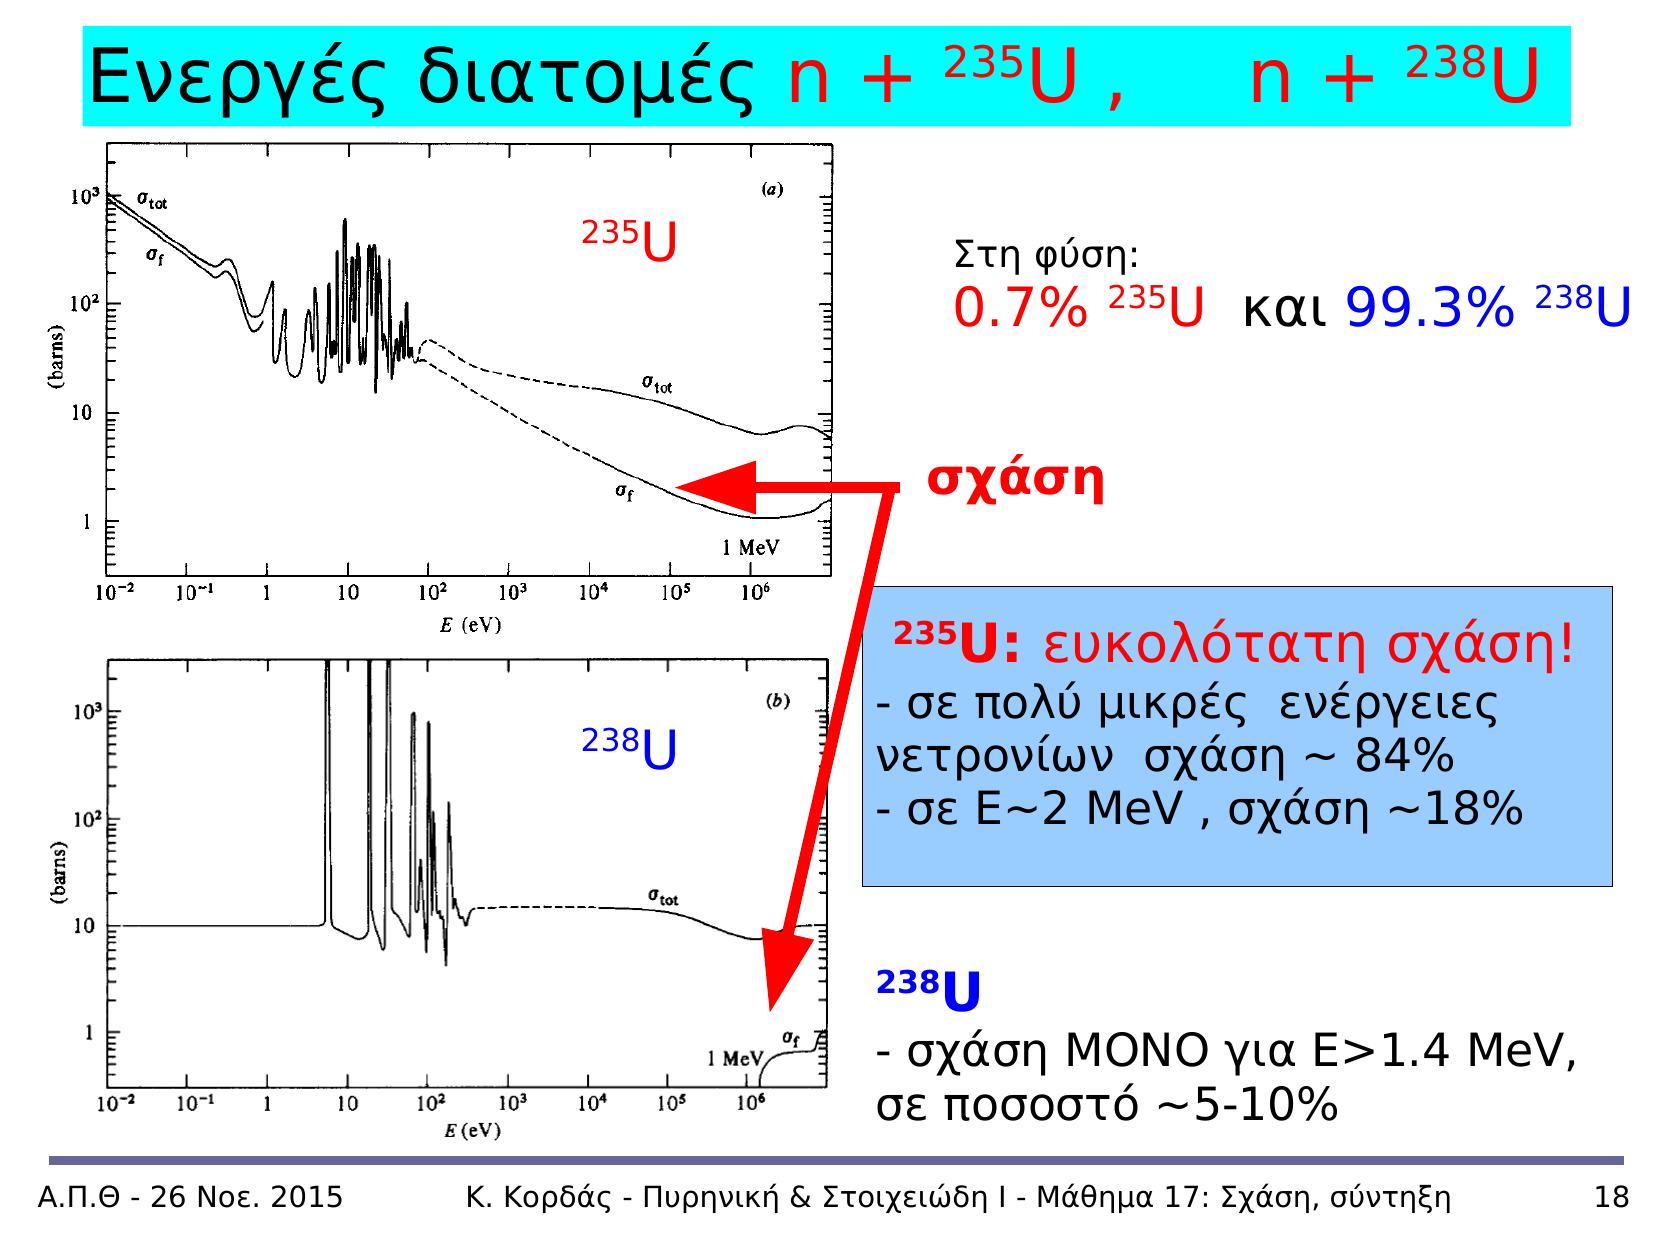

# Ενεργές διατομές n + 235U , n + 238U
235U
Στη φύση:
0.7% 235U και 99.3% 238U
σχάση
 235U: ευκολότατη σχάση!
- σε πολύ μικρές ενέργειες
νετρονίων σχάση ~ 84%
- σε Ε~2 MeV , σχάση ~18%
238U
- σχάση ΜΟΝΟ για Ε>1.4 MeV,
σε ποσοστό ~5-10%
238U
Α.Π.Θ - 26 Νοε. 2015
Κ. Κορδάς - Πυρηνική & Στοιχειώδη Ι - Μάθημα 17: Σχάση, σύντηξη
18